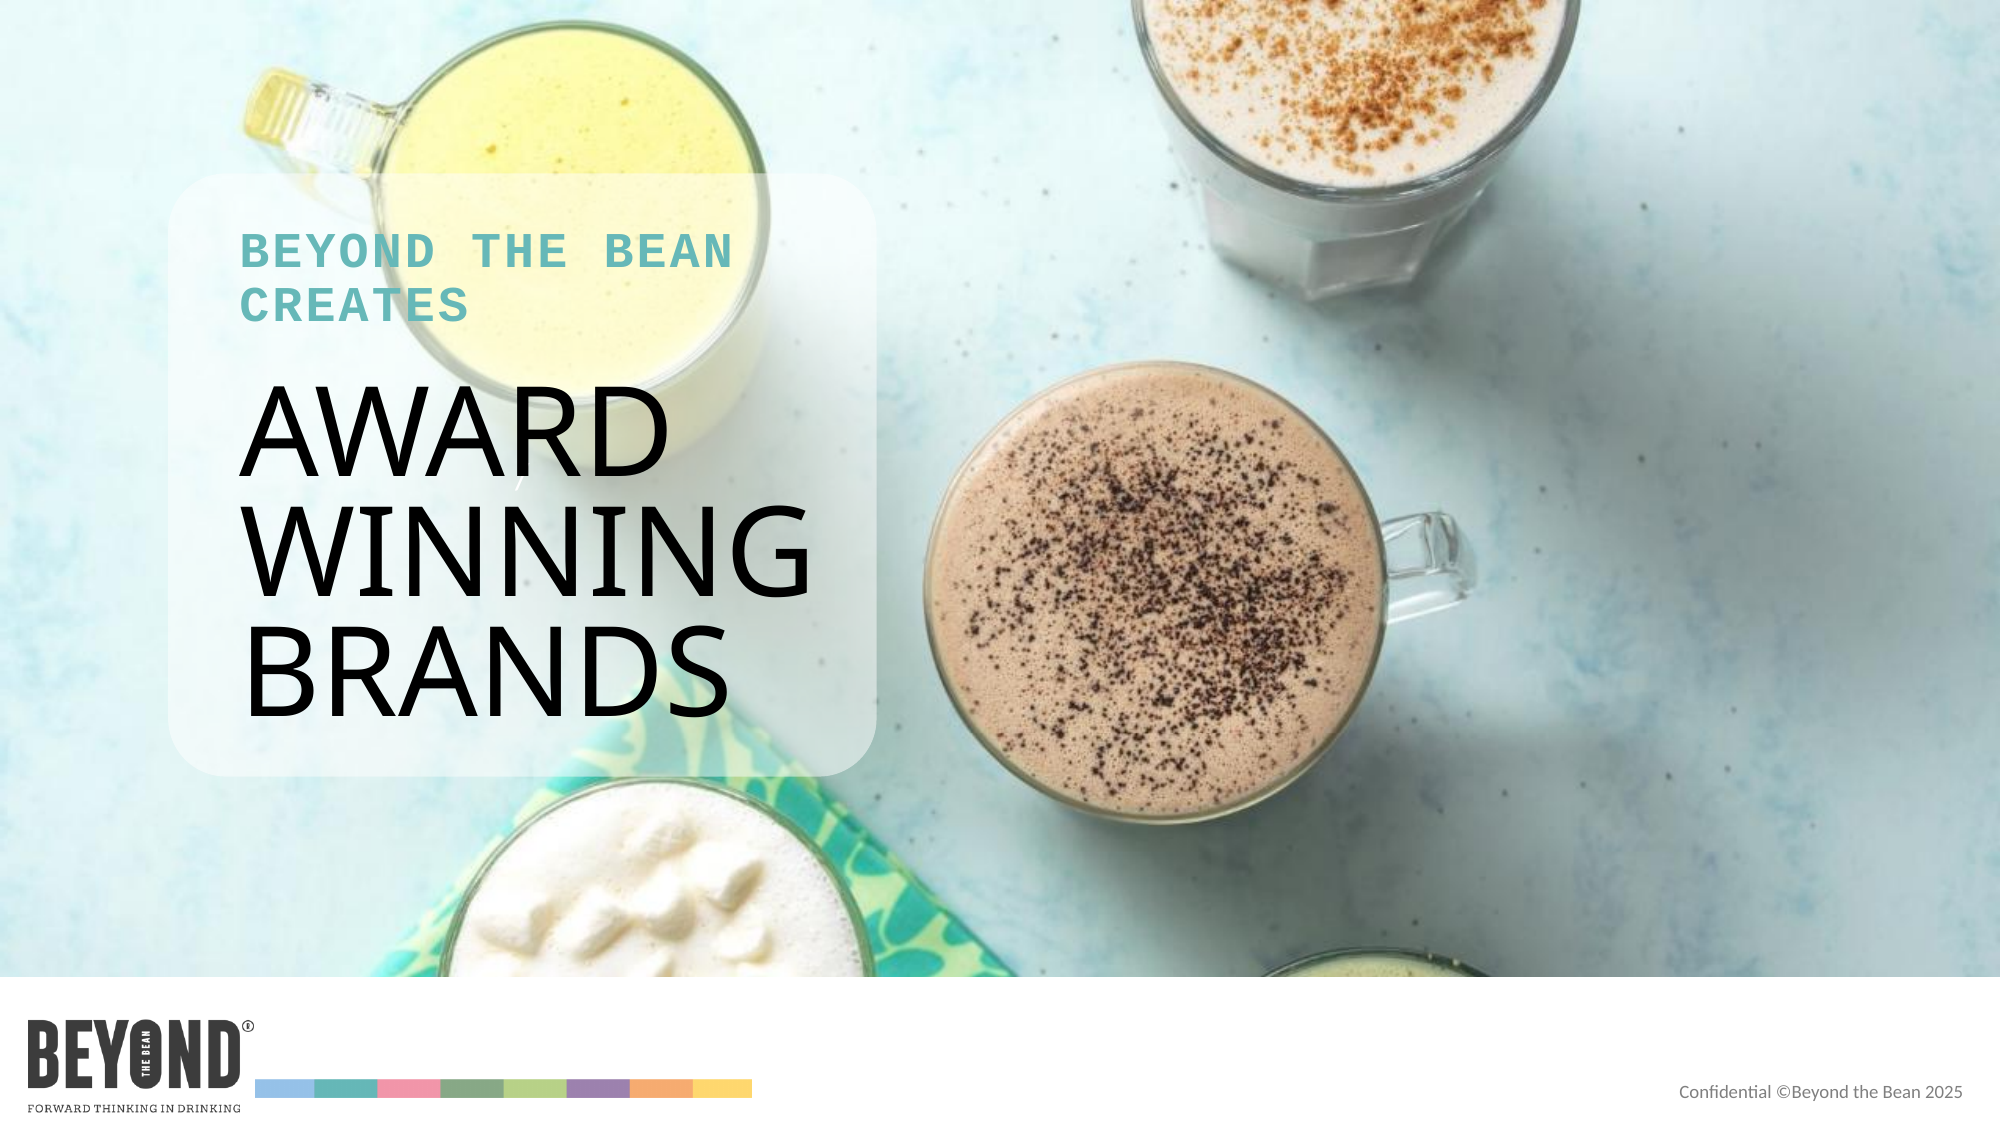

/
Beyond the bean creates
Award winning brands
Confidential ©Beyond the Bean 2025